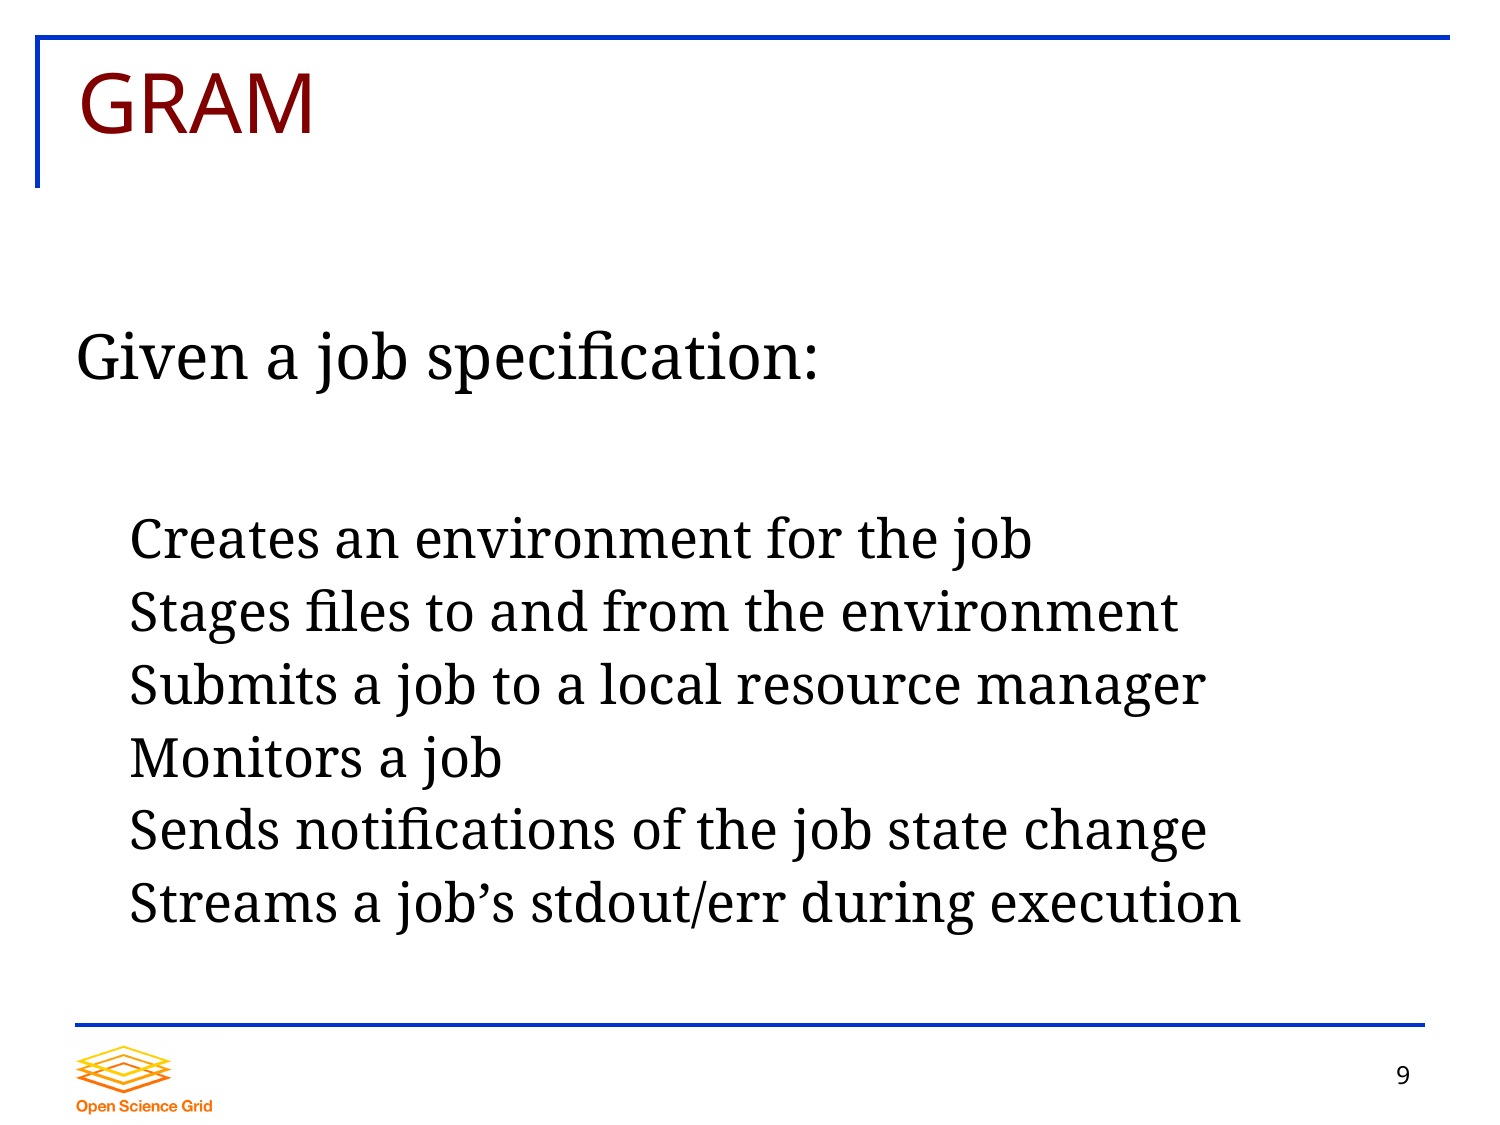

# GRAM
Given a job specification:
Creates an environment for the job
Stages files to and from the environment
Submits a job to a local resource manager
Monitors a job
Sends notifications of the job state change
Streams a job’s stdout/err during execution
9